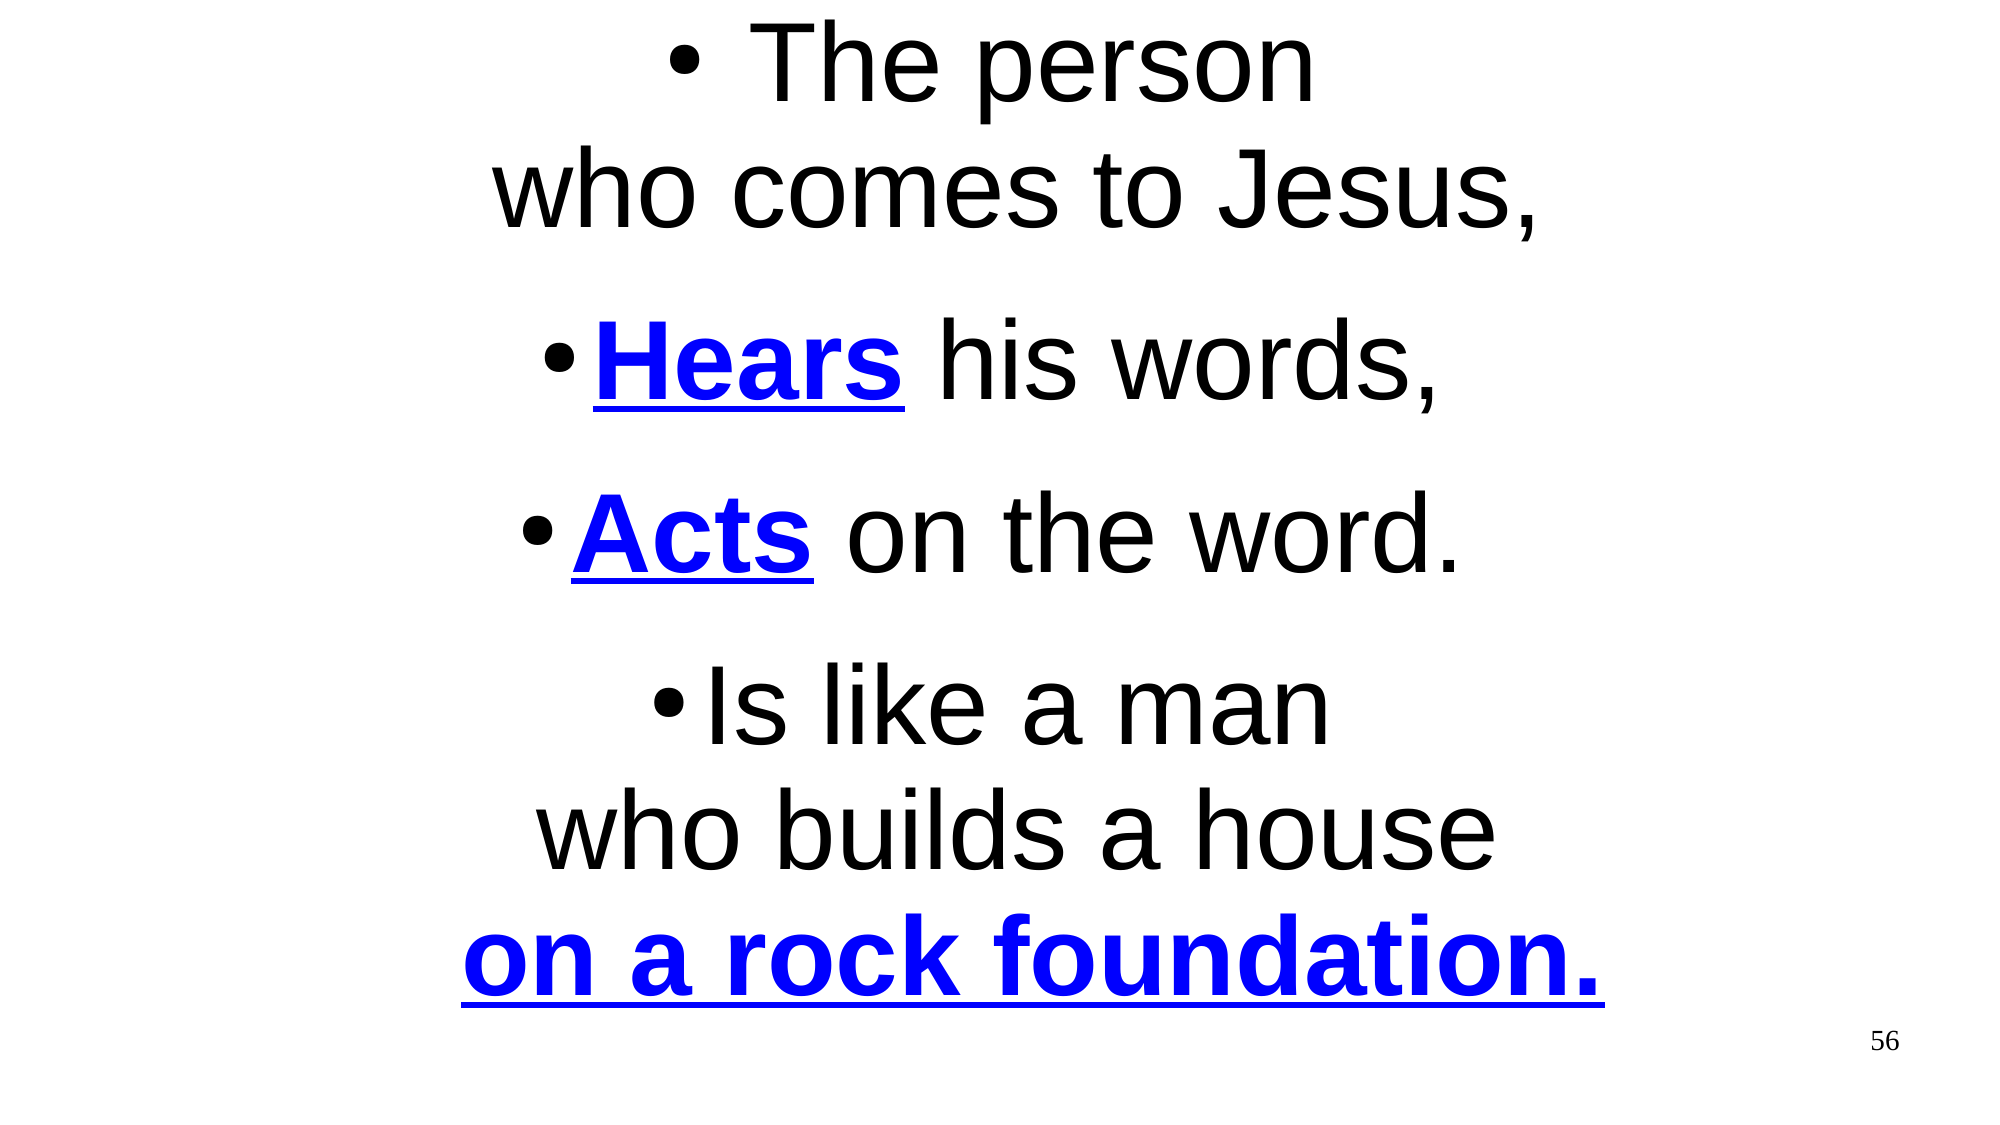

# The person who comes to Jesus,
Hears his words,
Acts on the word.
Is like a man
who builds a house
on a rock foundation.
56